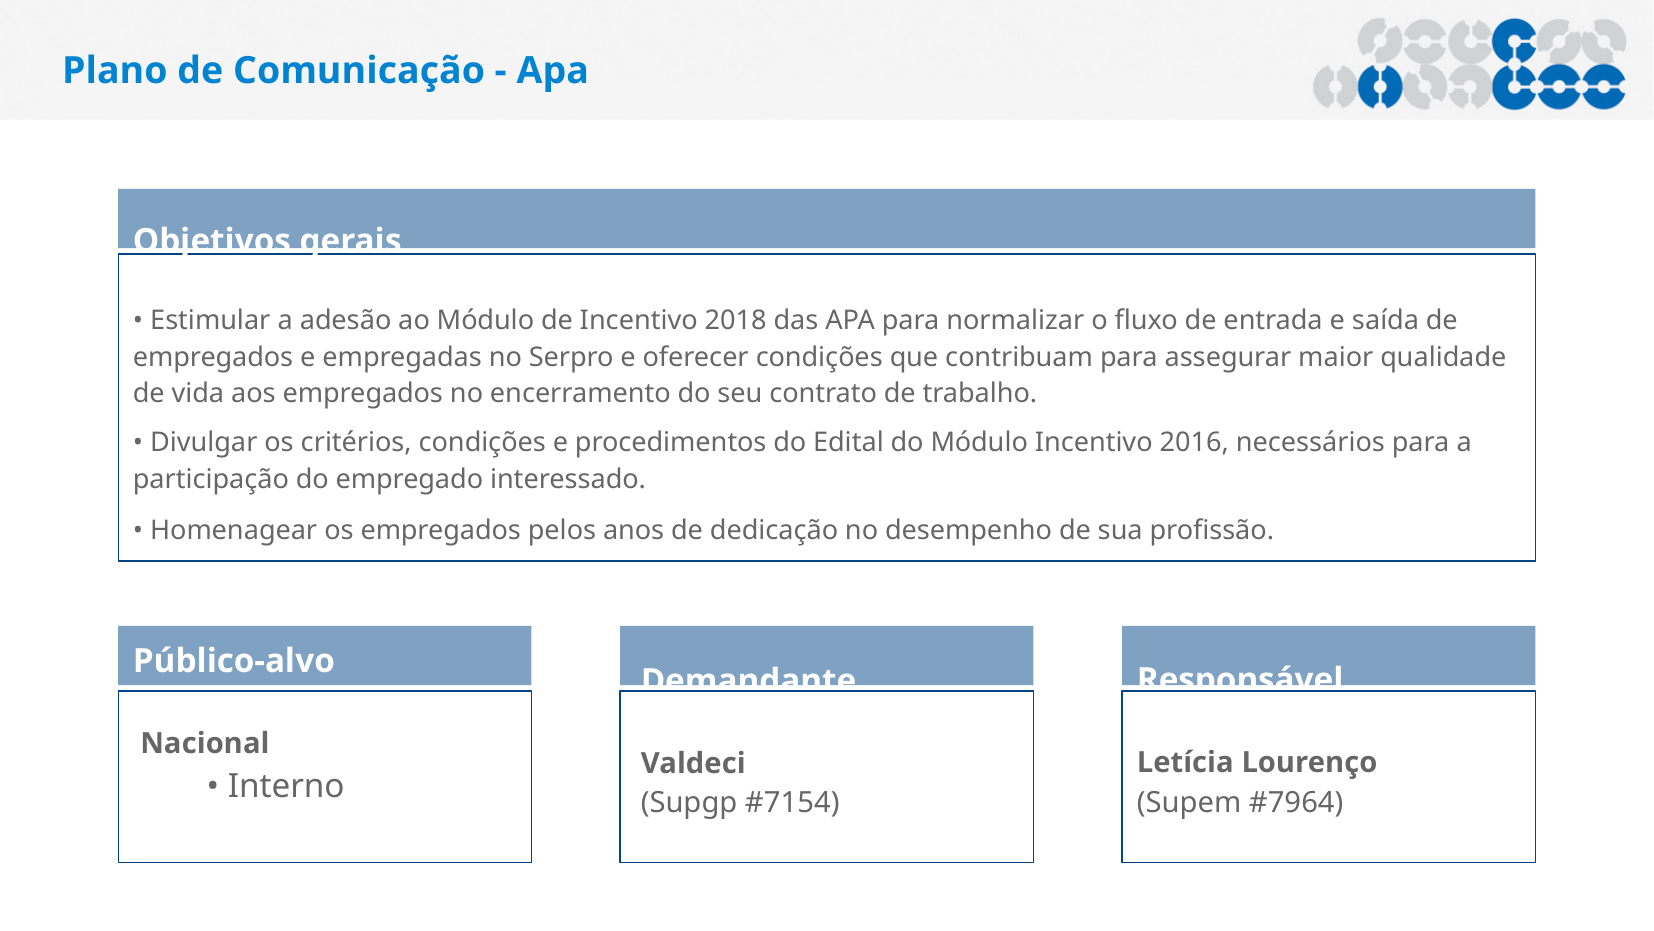

Plano de Comunicação - Apa
Objetivos gerais
• Estimular a adesão ao Módulo de Incentivo 2018 das APA para normalizar o fluxo de entrada e saída de empregados e empregadas no Serpro e oferecer condições que contribuam para assegurar maior qualidade de vida aos empregados no encerramento do seu contrato de trabalho.
• Divulgar os critérios, condições e procedimentos do Edital do Módulo Incentivo 2016, necessários para a participação do empregado interessado.
• Homenagear os empregados pelos anos de dedicação no desempenho de sua profissão.
Responsável
Letícia Lourenço
(Supem #7964)
Demandante
Valdeci
(Supgp #7154)
Público-alvo
 Nacional
	• Interno